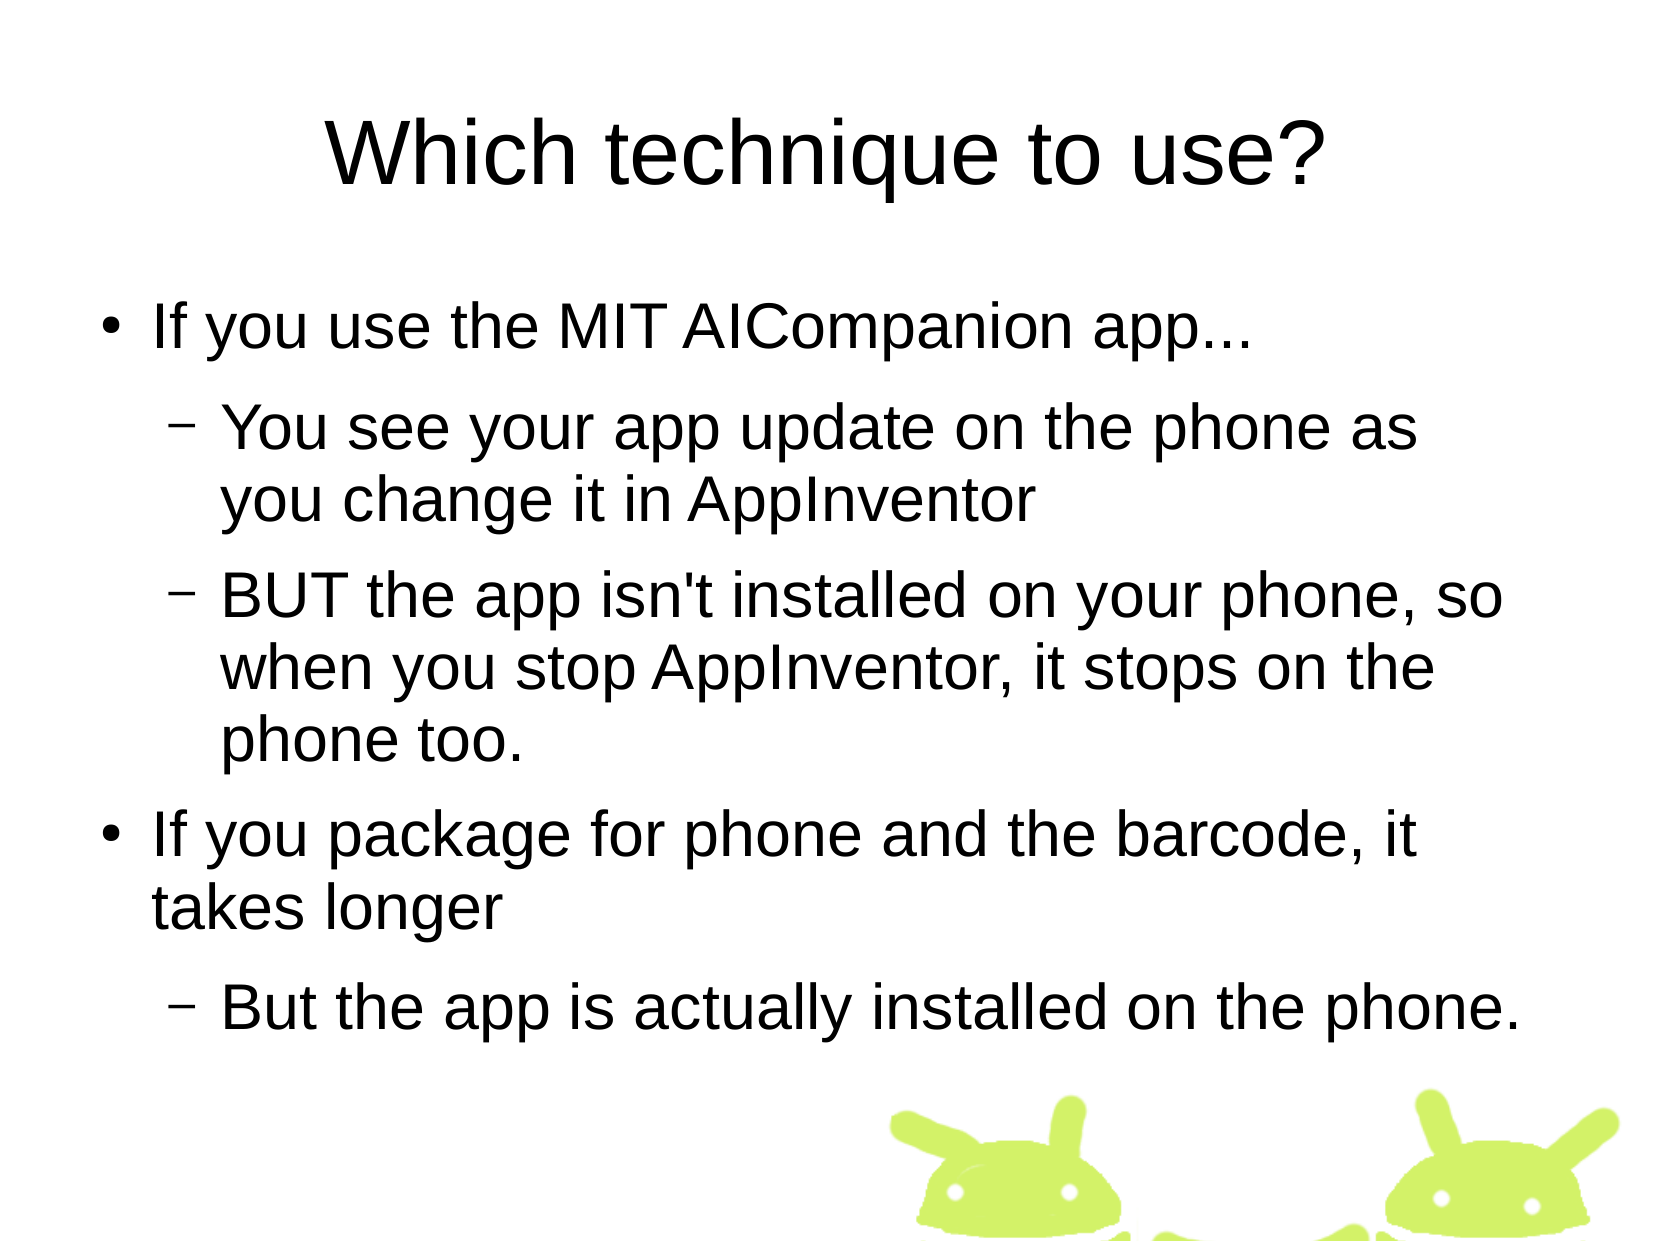

# Which technique to use?
If you use the MIT AICompanion app...
You see your app update on the phone as you change it in AppInventor
BUT the app isn't installed on your phone, so when you stop AppInventor, it stops on the phone too.
If you package for phone and the barcode, it takes longer
But the app is actually installed on the phone.